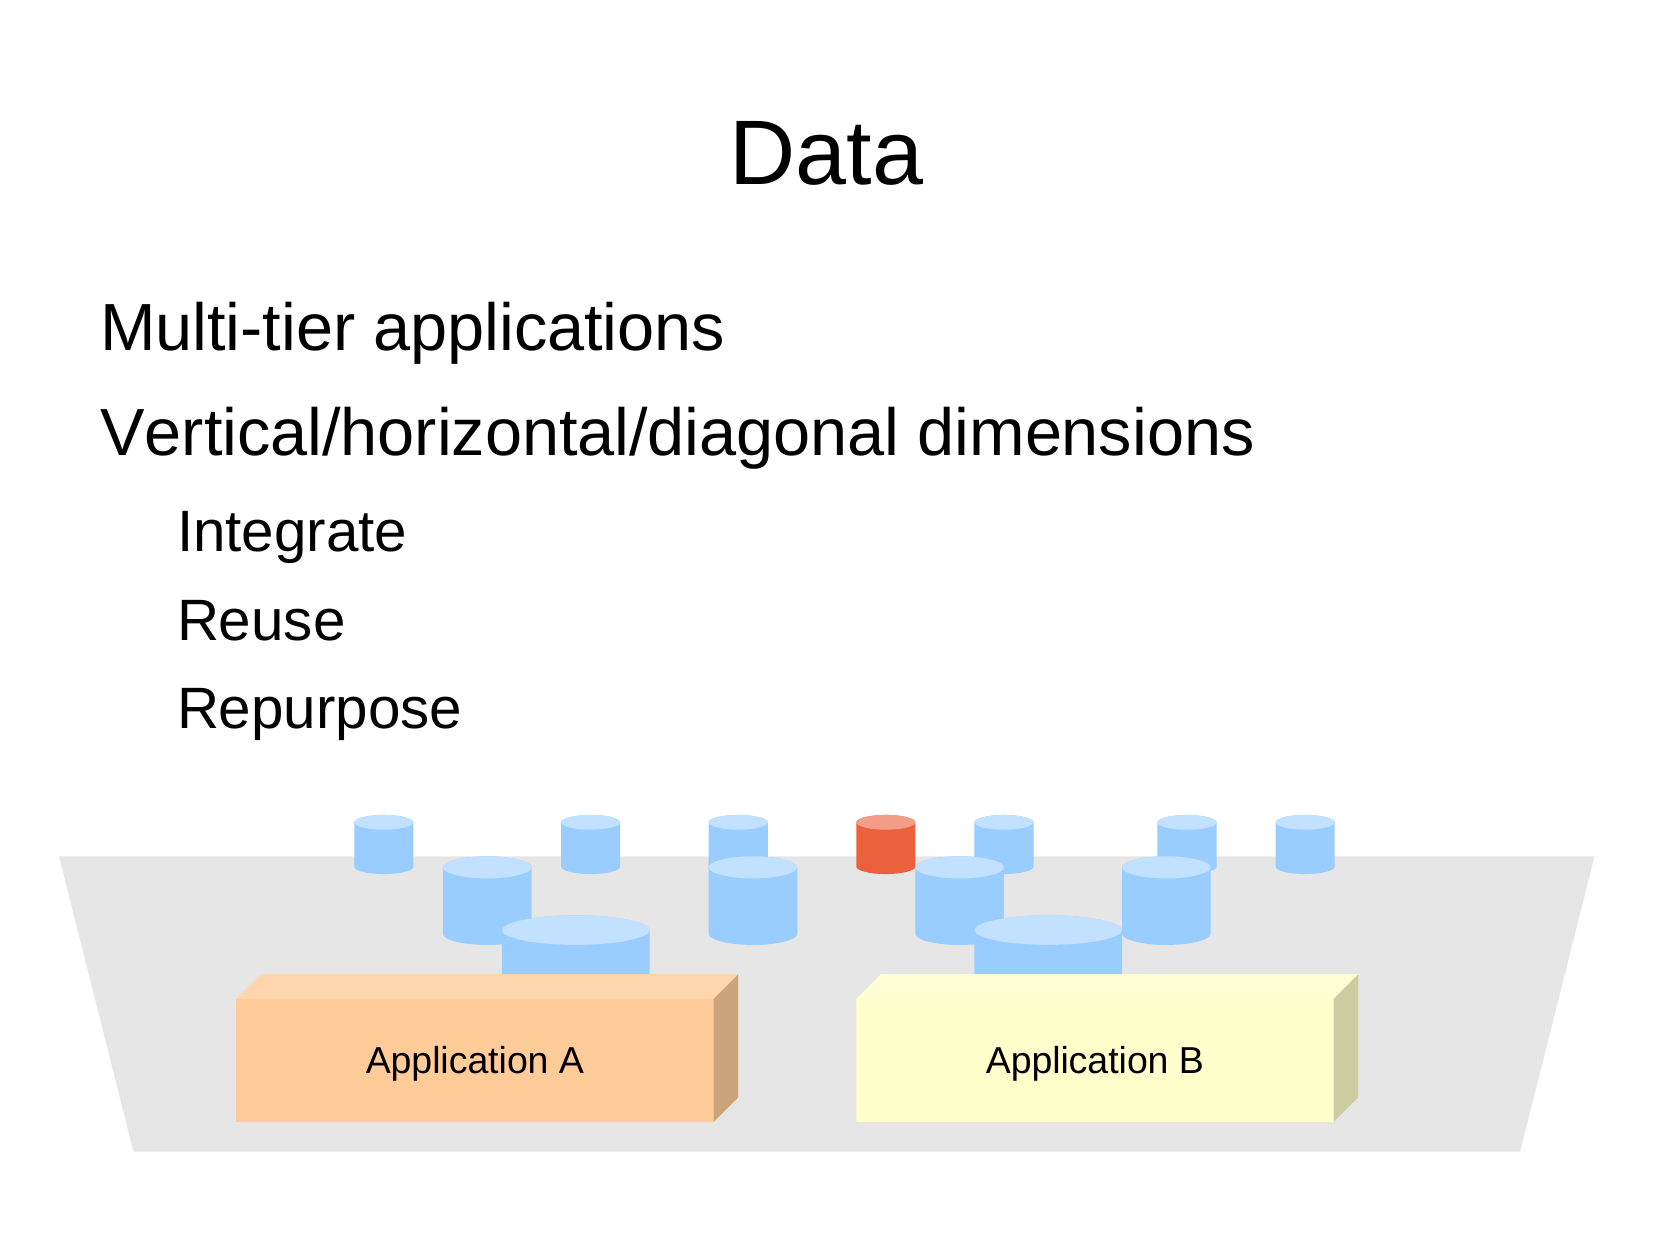

# Data
Multi-tier applications
Vertical/horizontal/diagonal dimensions
Integrate
Reuse
Repurpose
Application A
Application B